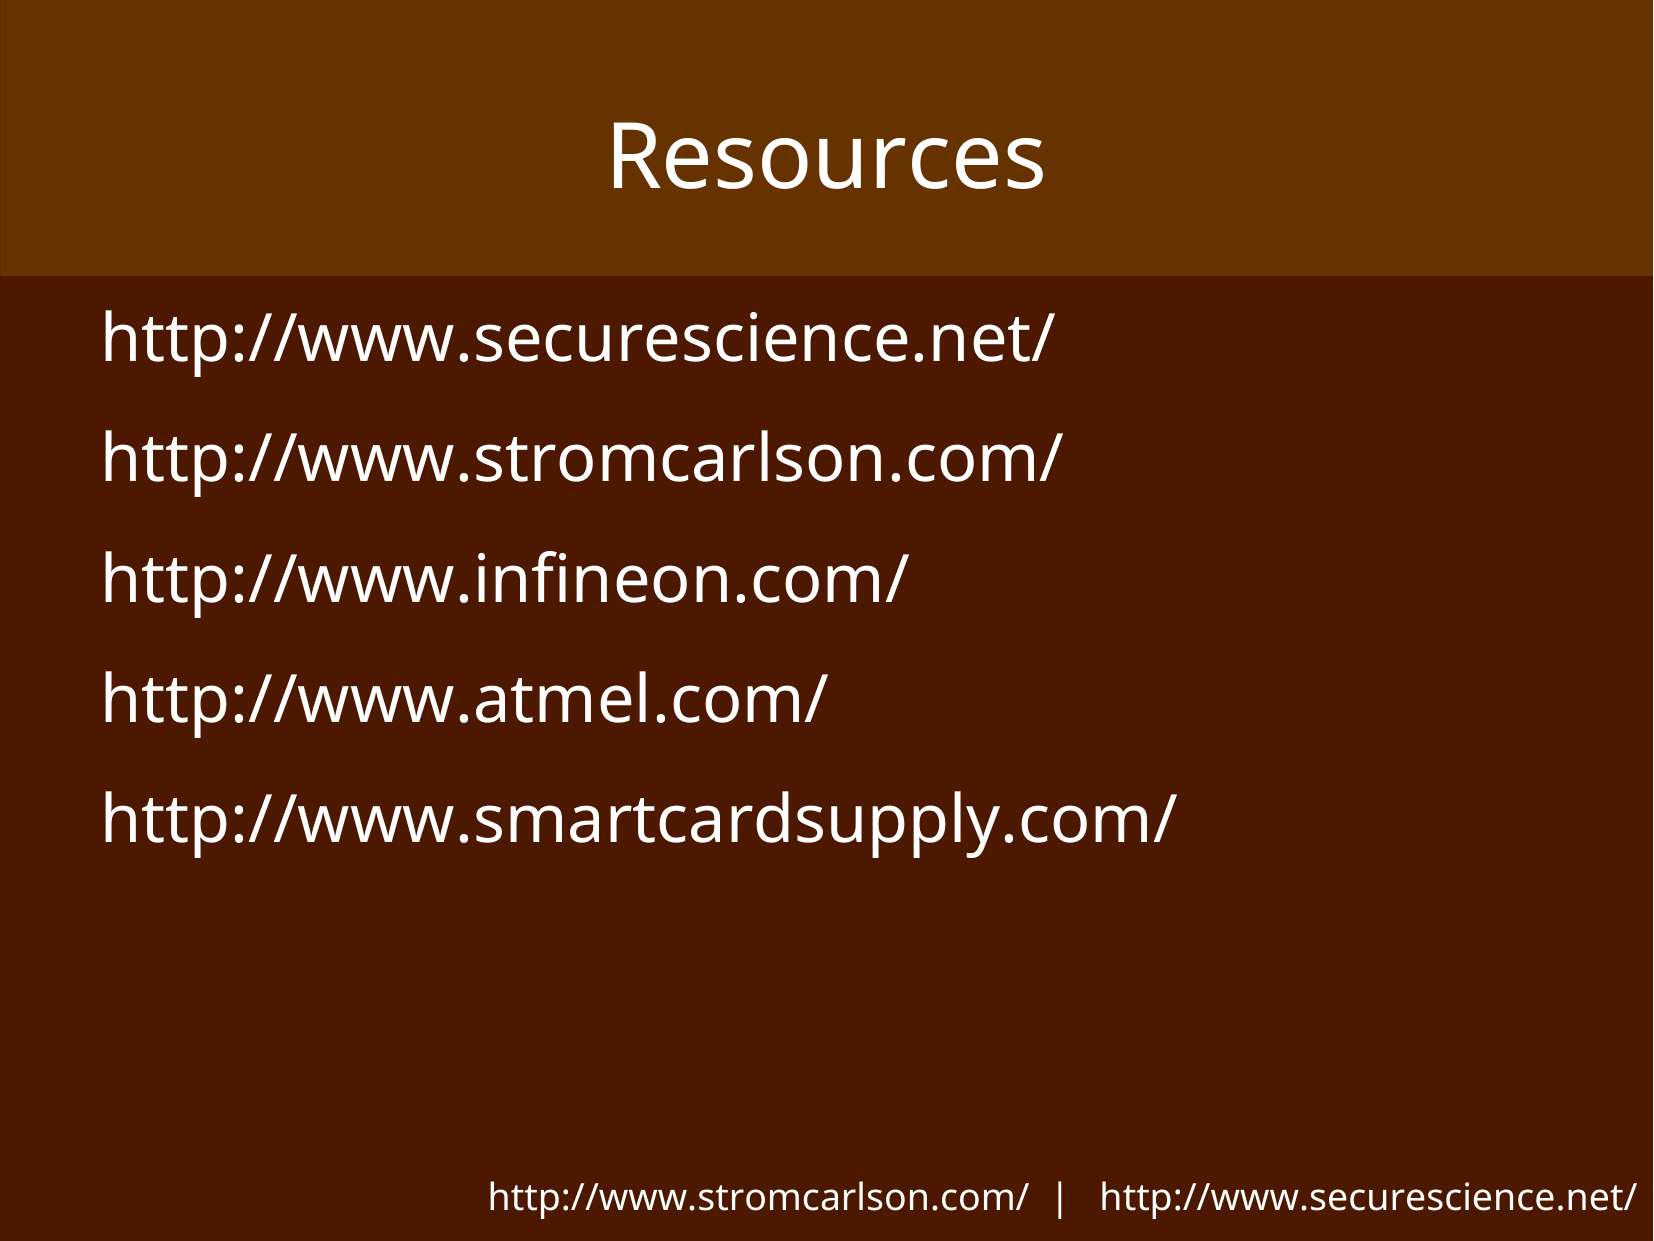

# Resources
http://www.securescience.net/
http://www.stromcarlson.com/
http://www.infineon.com/
http://www.atmel.com/
http://www.smartcardsupply.com/